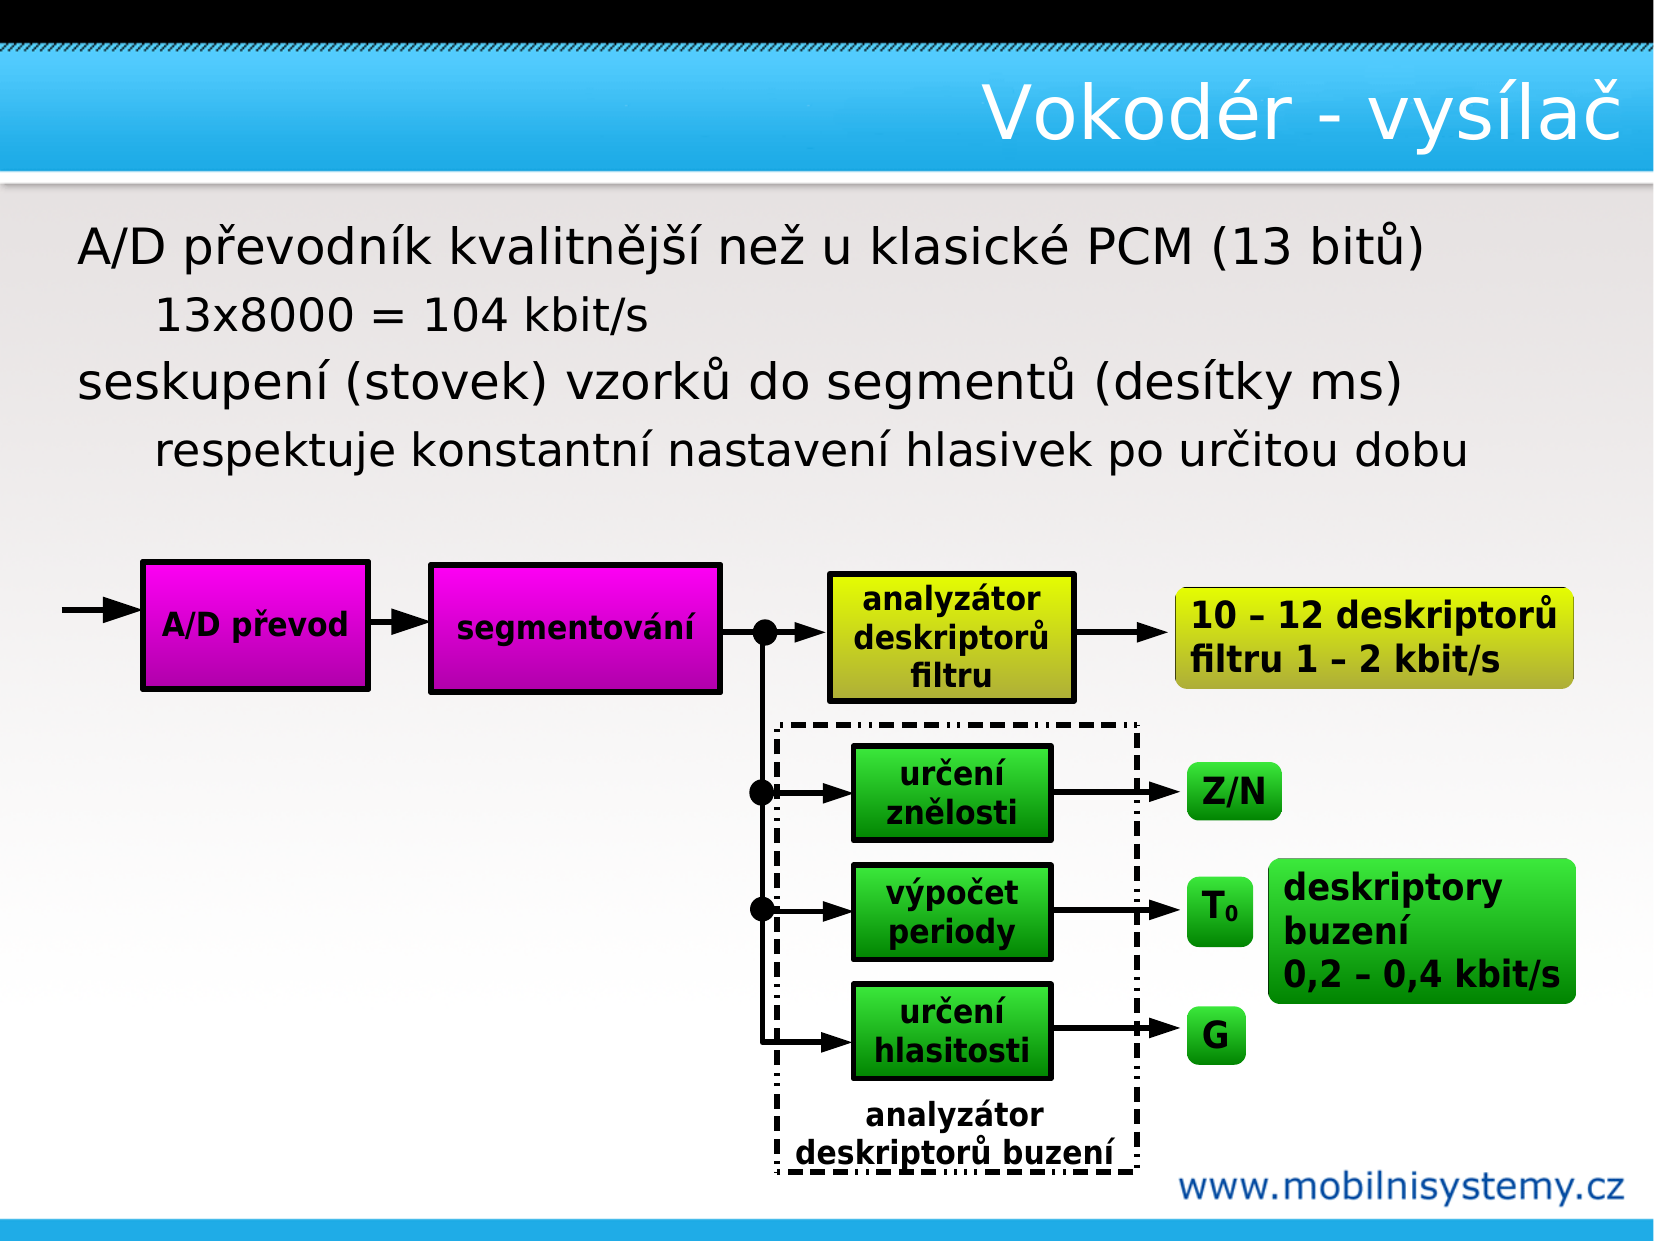

# Vokodér - vysílač
A/D převodník kvalitnější než u klasické PCM (13 bitů)
13x8000 = 104 kbit/s
seskupení (stovek) vzorků do segmentů (desítky ms)
respektuje konstantní nastavení hlasivek po určitou dobu
A/D převod
segmentování
analyzátor
deskriptorů
filtru
10 – 12 deskriptorů
filtru 1 – 2 kbit/s
určení
znělosti
Z/N
deskriptory
buzení
0,2 – 0,4 kbit/s
výpočet
periody
T0
určení
hlasitosti
G
analyzátor
deskriptorů buzení